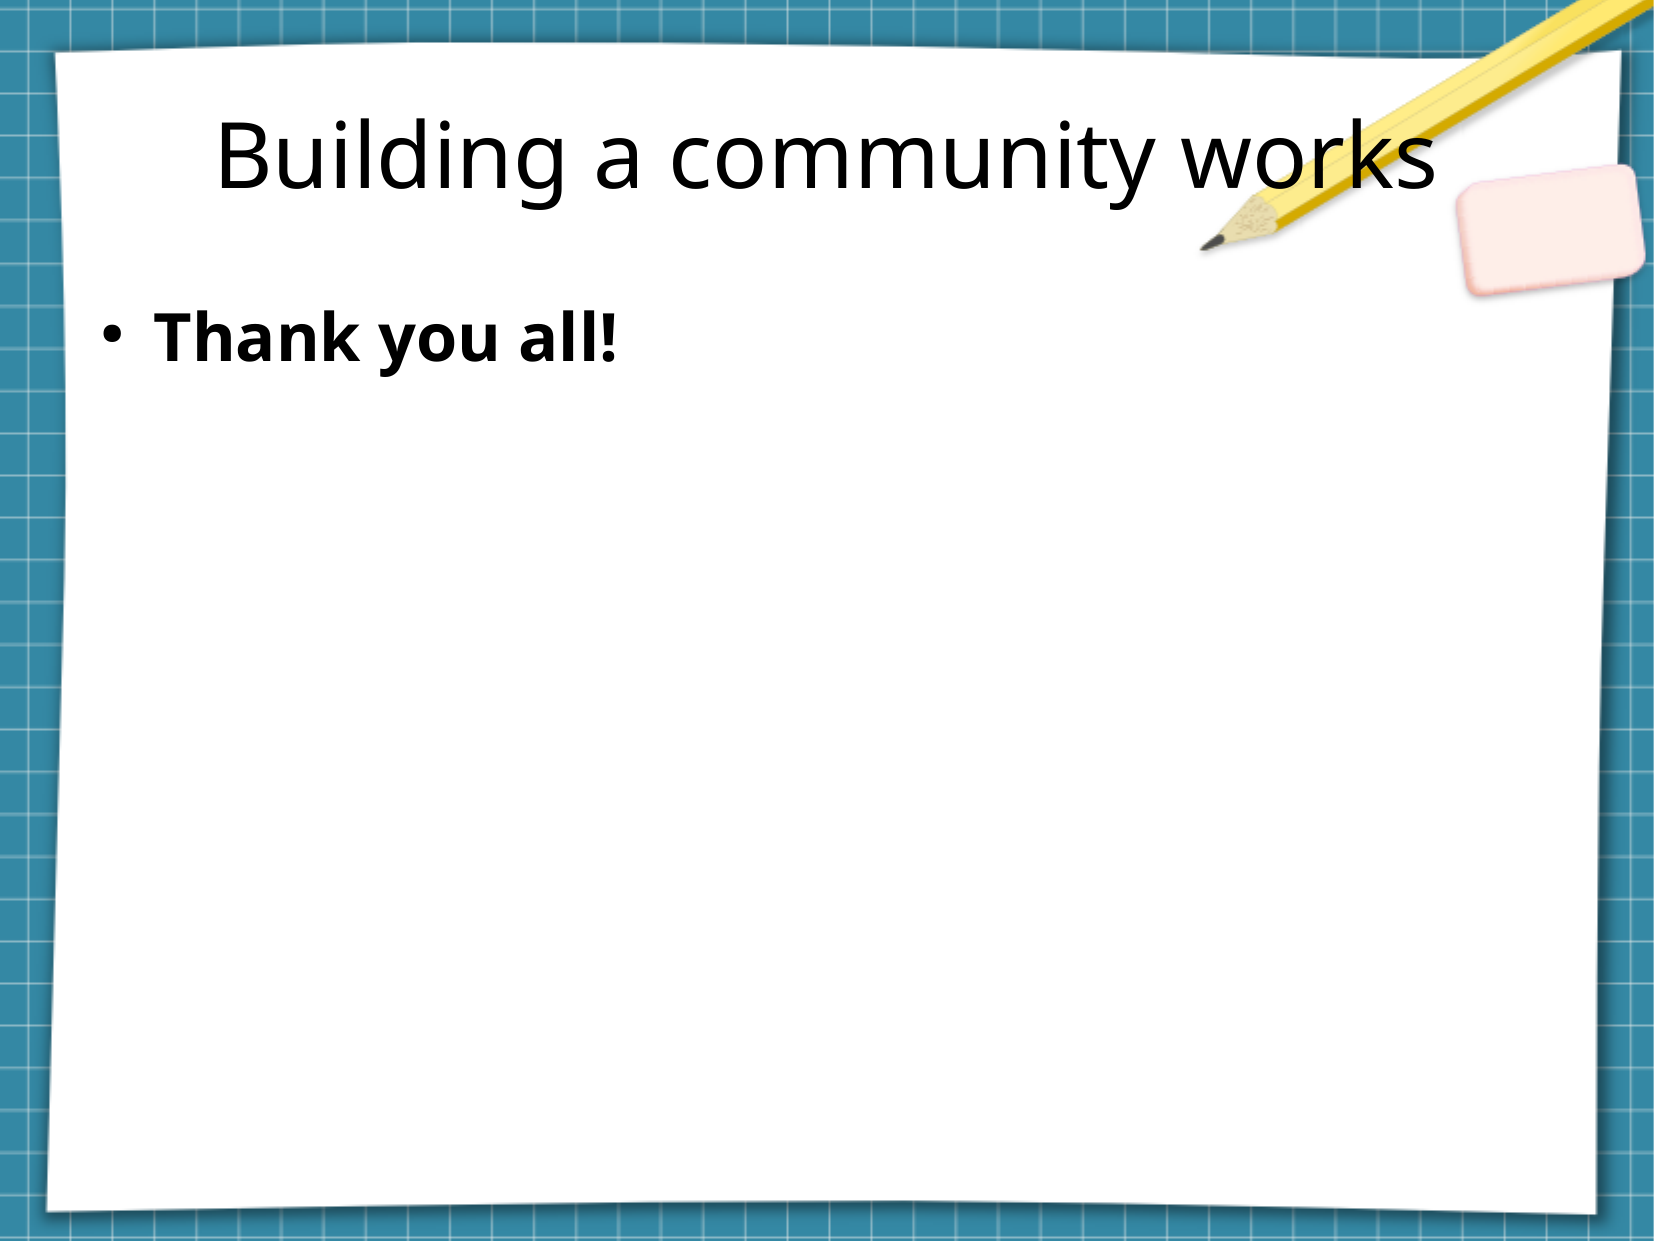

# Building a community works
Thank you all!